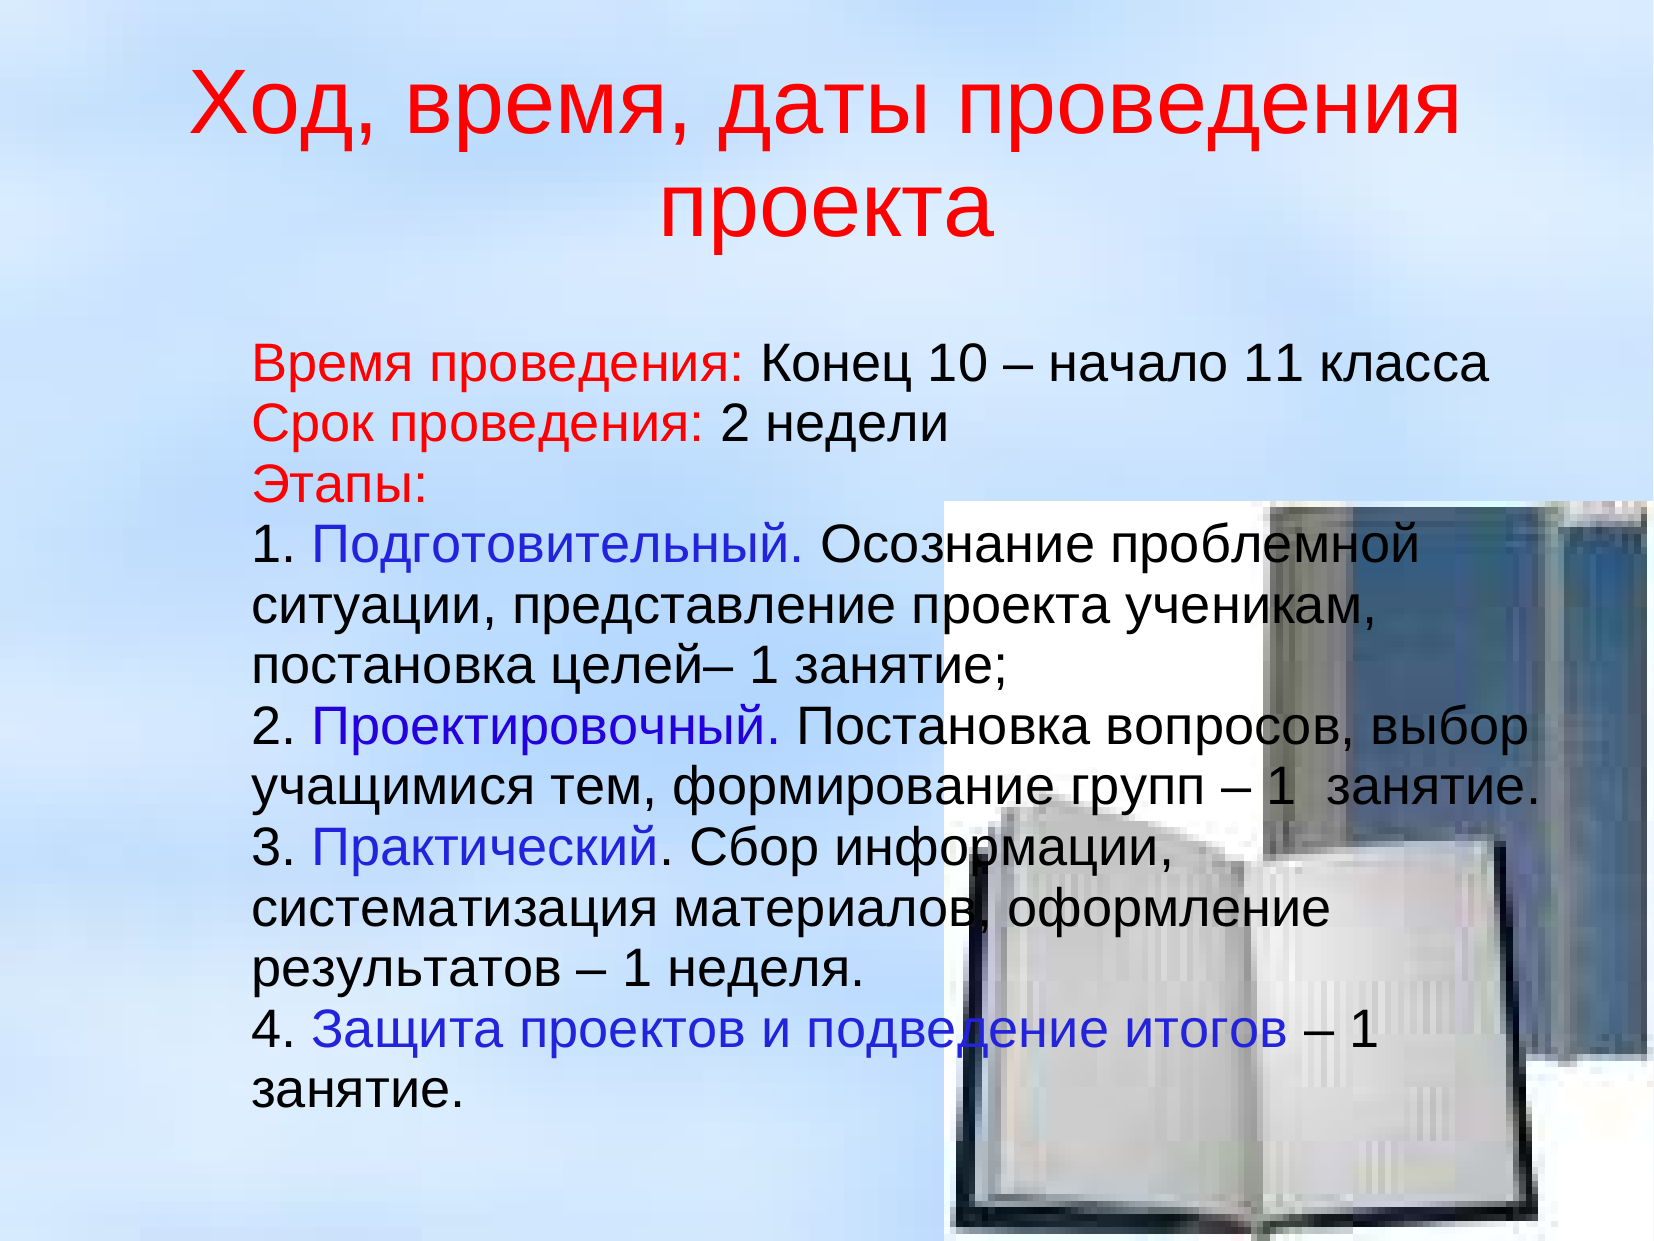

# Ход, время, даты проведения проекта
Время проведения: Конец 10 – начало 11 класса
Срок проведения: 2 недели
Этапы:
1. Подготовительный. Осознание проблемной ситуации, представление проекта ученикам, постановка целей– 1 занятие;
2. Проектировочный. Постановка вопросов, выбор учащимися тем, формирование групп – 1 занятие.
3. Практический. Сбор информации, систематизация материалов, оформление результатов – 1 неделя.
4. Защита проектов и подведение итогов – 1 занятие.